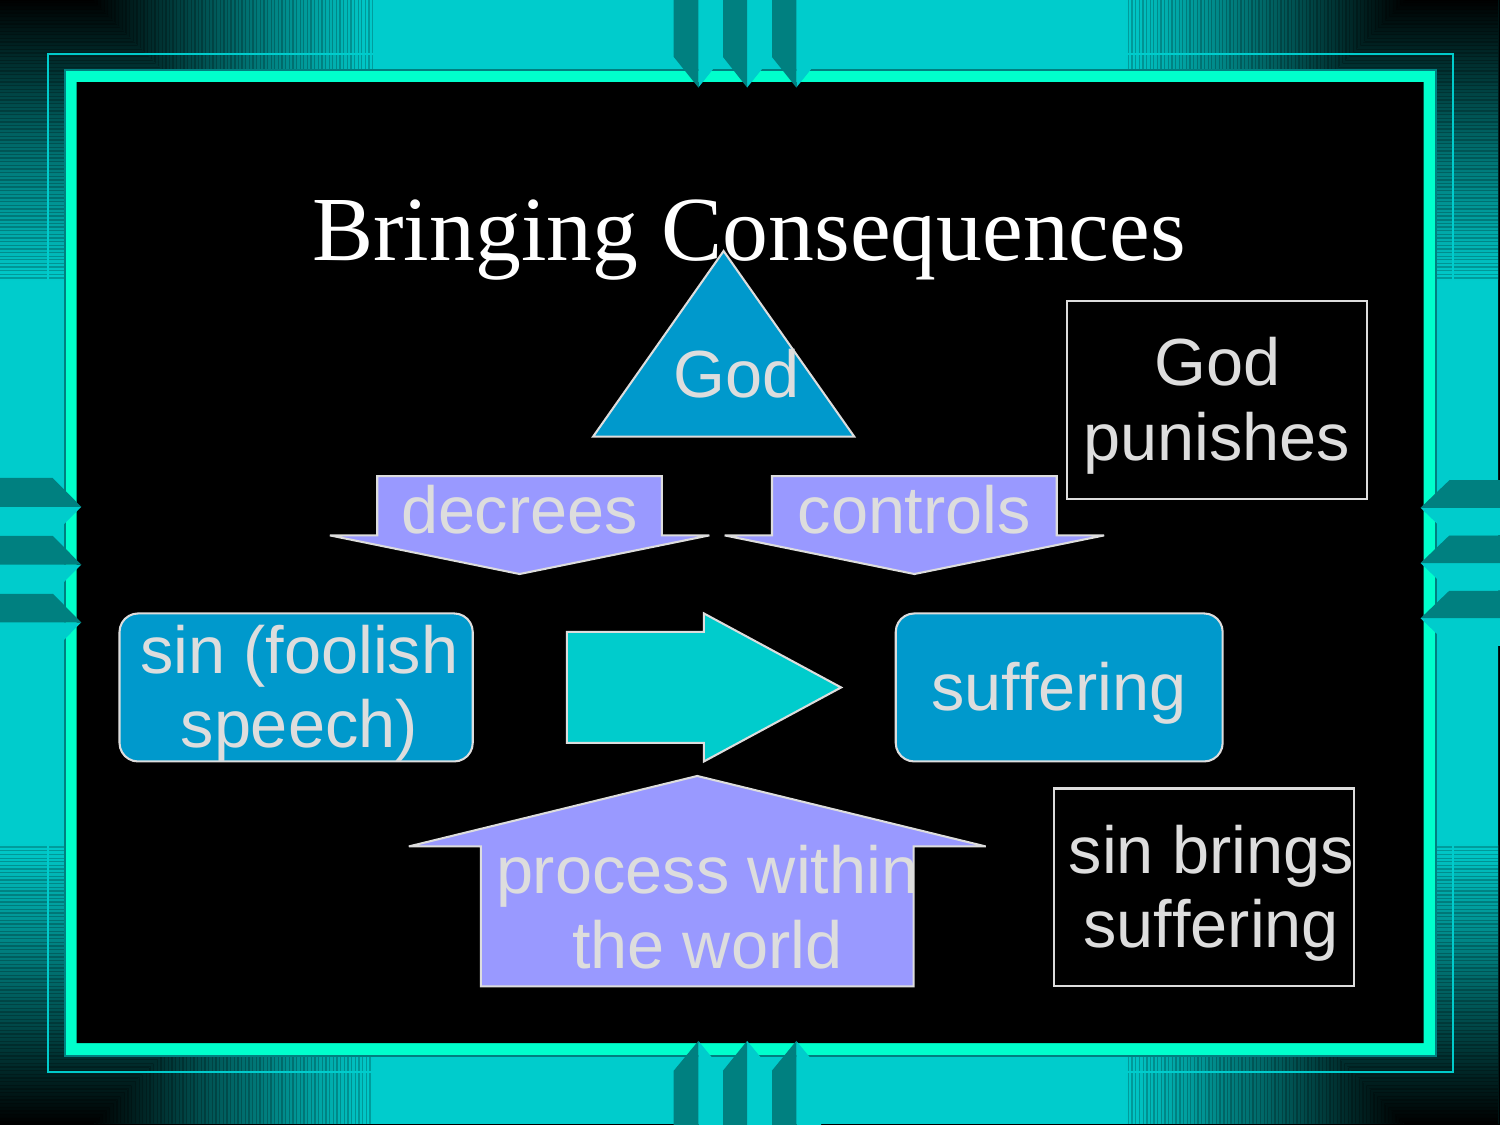

# Bringing Consequences
God
decrees
controls
God
punishes
sin (foolish
speech)
suffering
process within
the world
sin brings
suffering